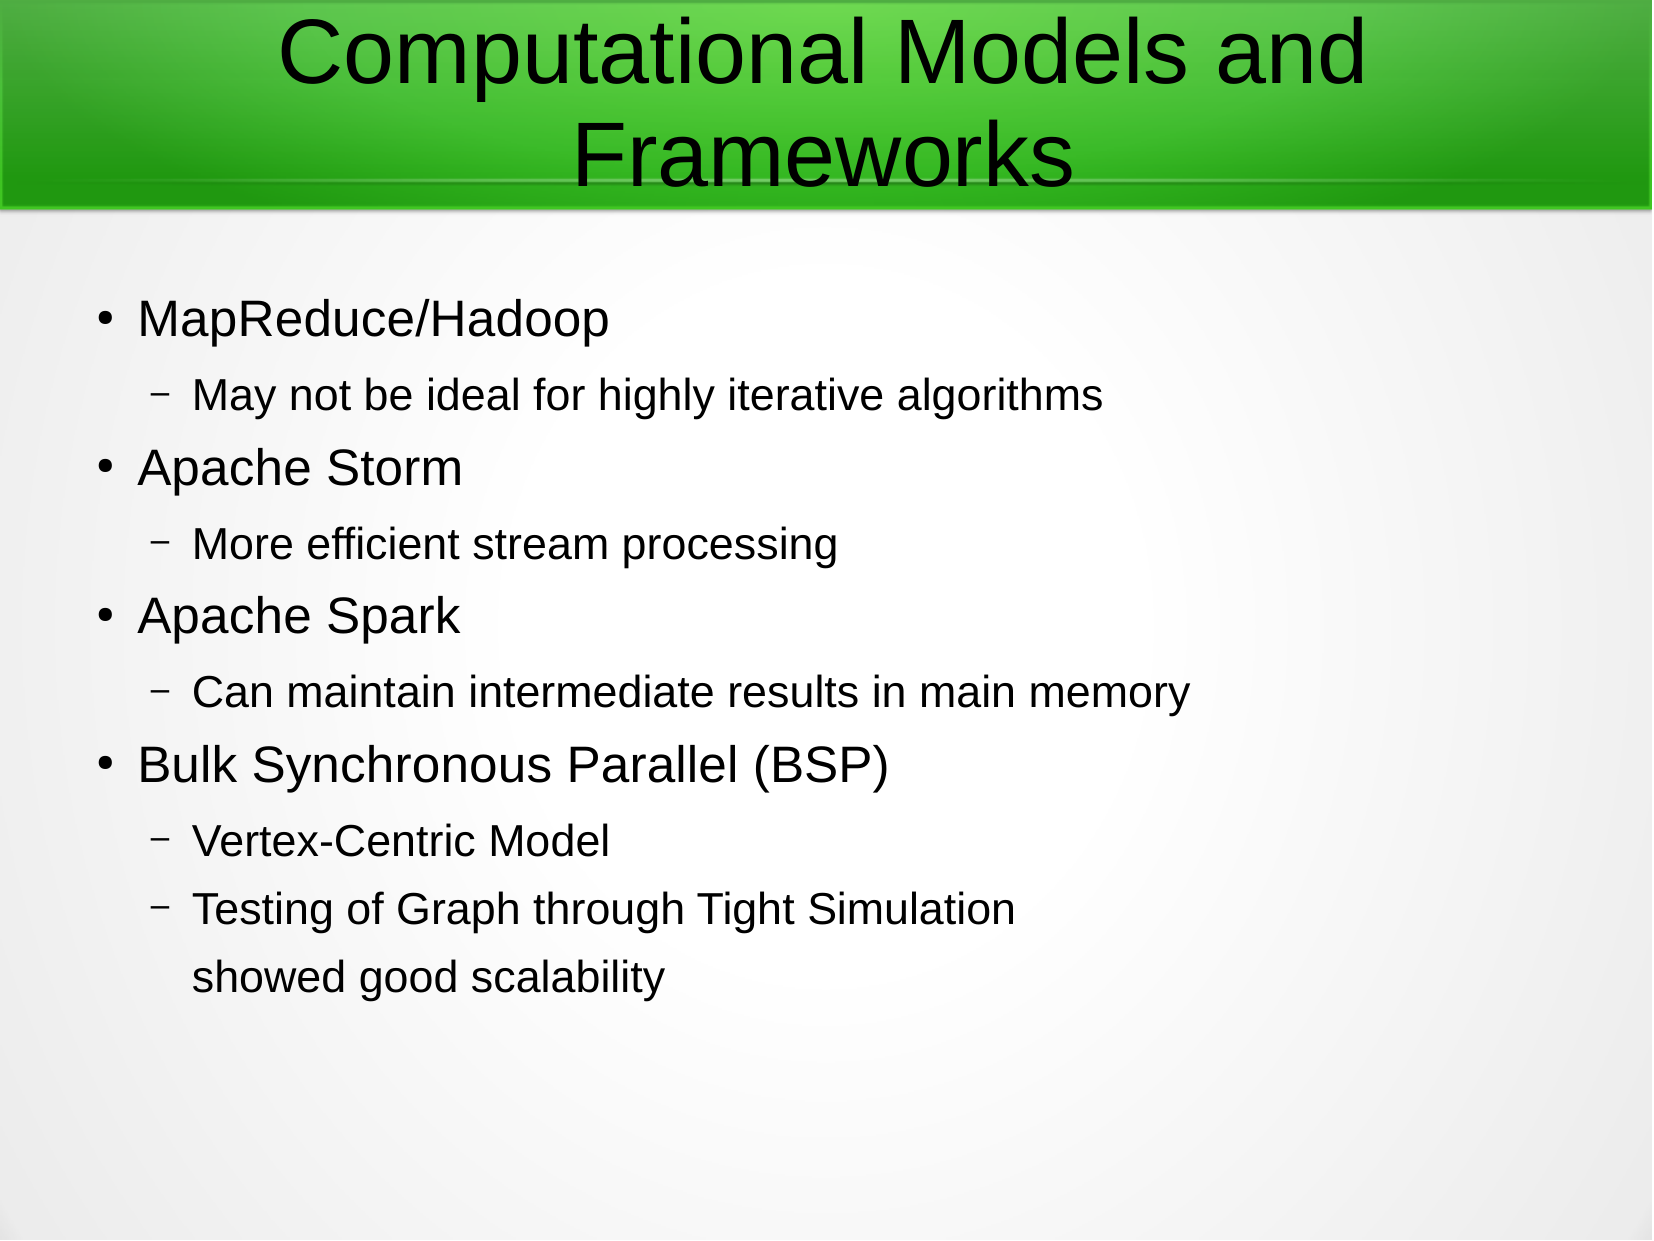

# Computational Models and Frameworks
MapReduce/Hadoop
May not be ideal for highly iterative algorithms
Apache Storm
More efficient stream processing
Apache Spark
Can maintain intermediate results in main memory
Bulk Synchronous Parallel (BSP)
Vertex-Centric Model
Testing of Graph through Tight Simulation
showed good scalability